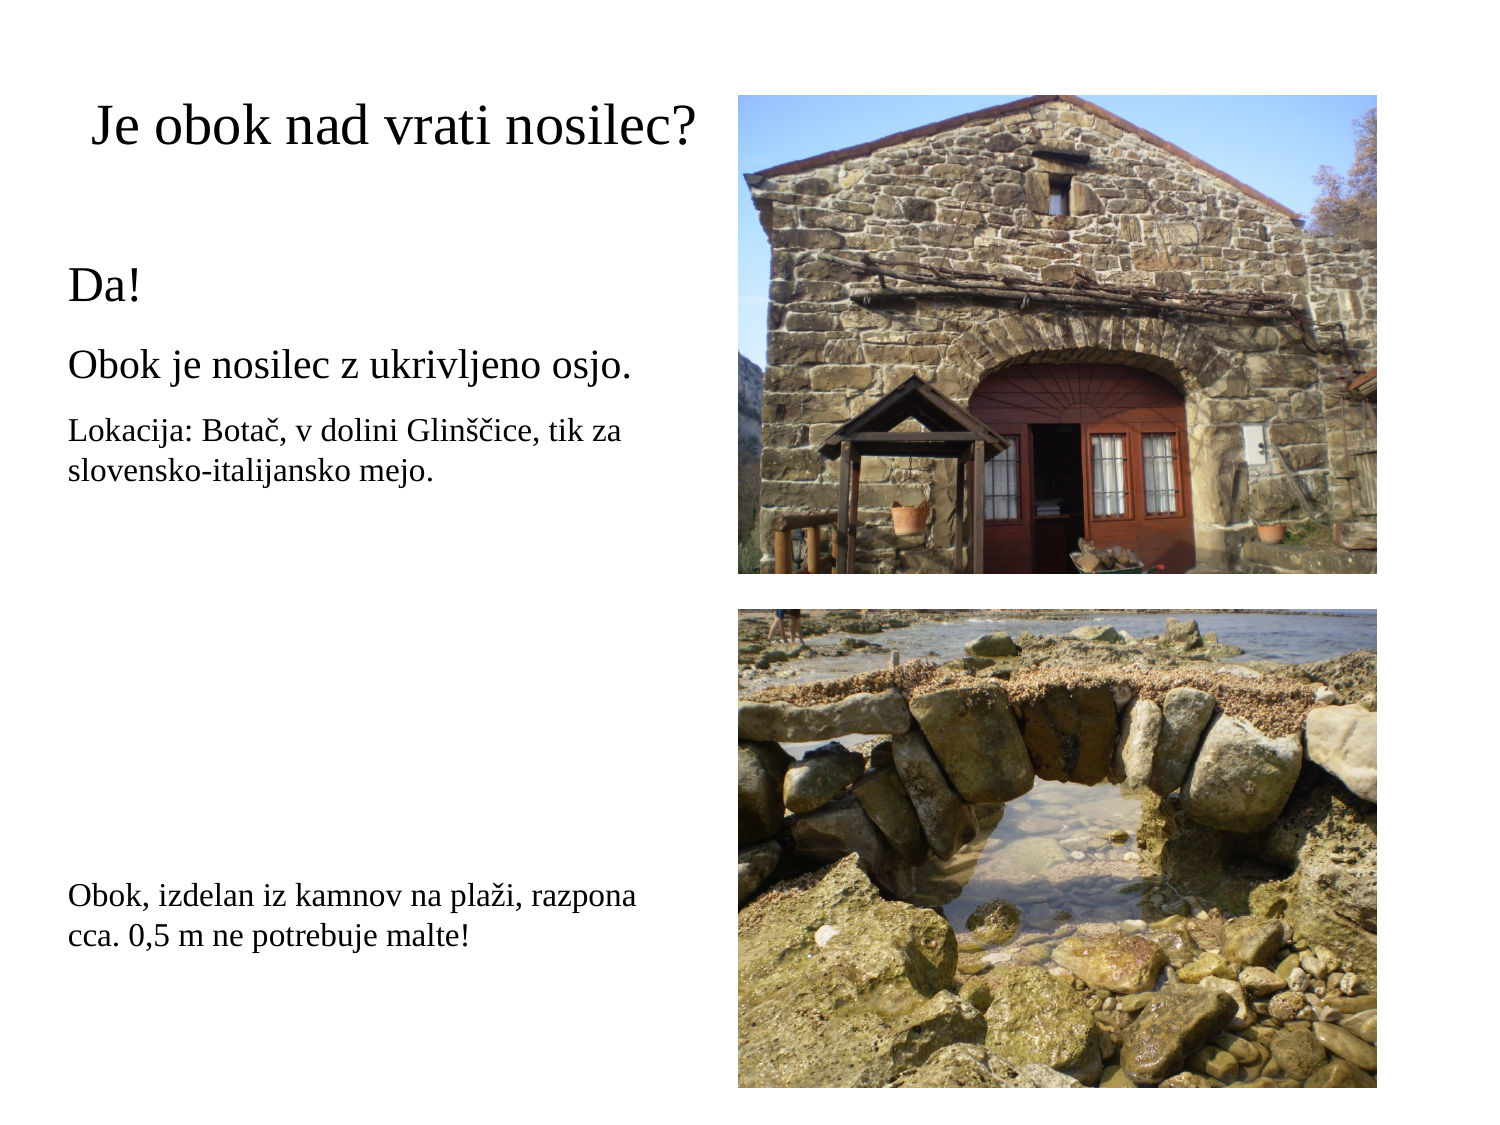

Je obok nad vrati nosilec?
Da!
Obok je nosilec z ukrivljeno osjo.
Lokacija: Botač, v dolini Glinščice, tik za slovensko-italijansko mejo.
Obok, izdelan iz kamnov na plaži, razpona cca. 0,5 m ne potrebuje malte!